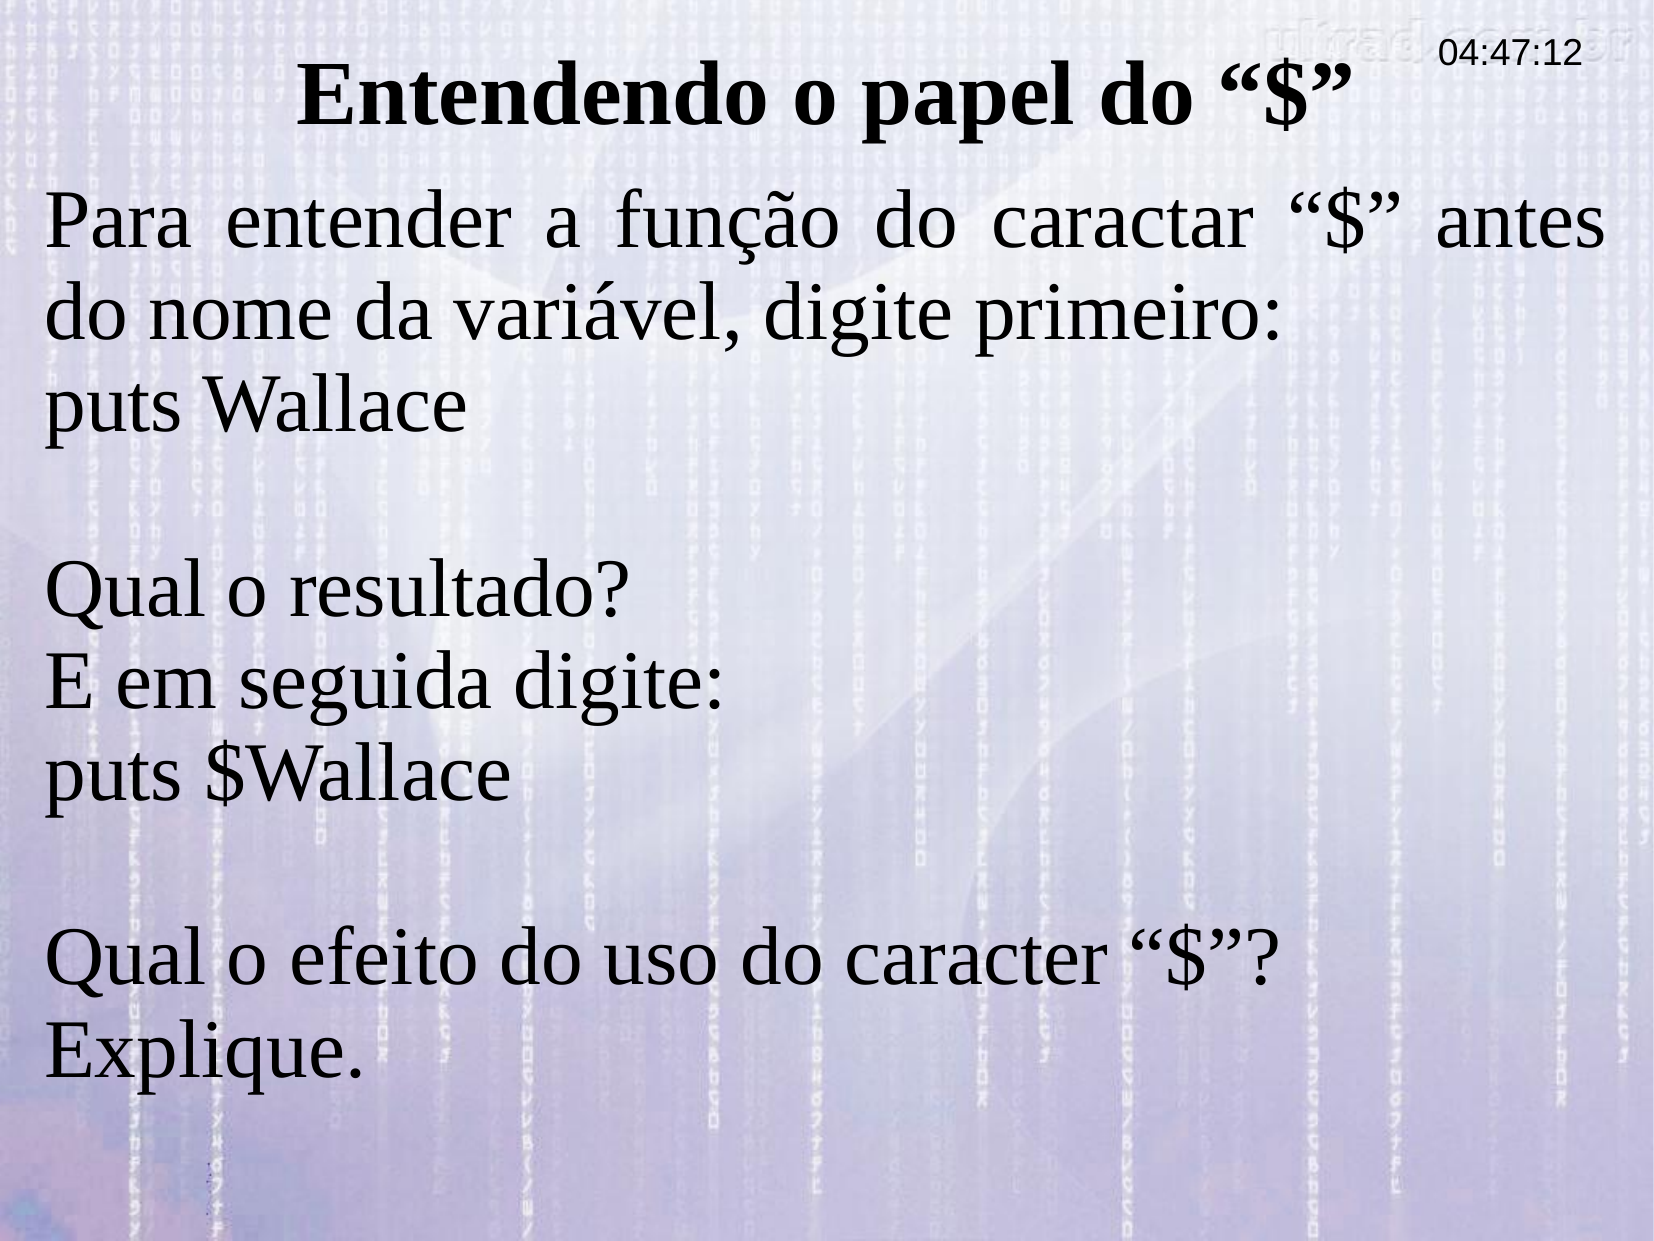

02:09:46
Entendendo o papel do “$”
Para entender a função do caractar “$” antes do nome da variável, digite primeiro:
puts Wallace
Qual o resultado?
E em seguida digite:
puts $Wallace
Qual o efeito do uso do caracter “$”?
Explique.